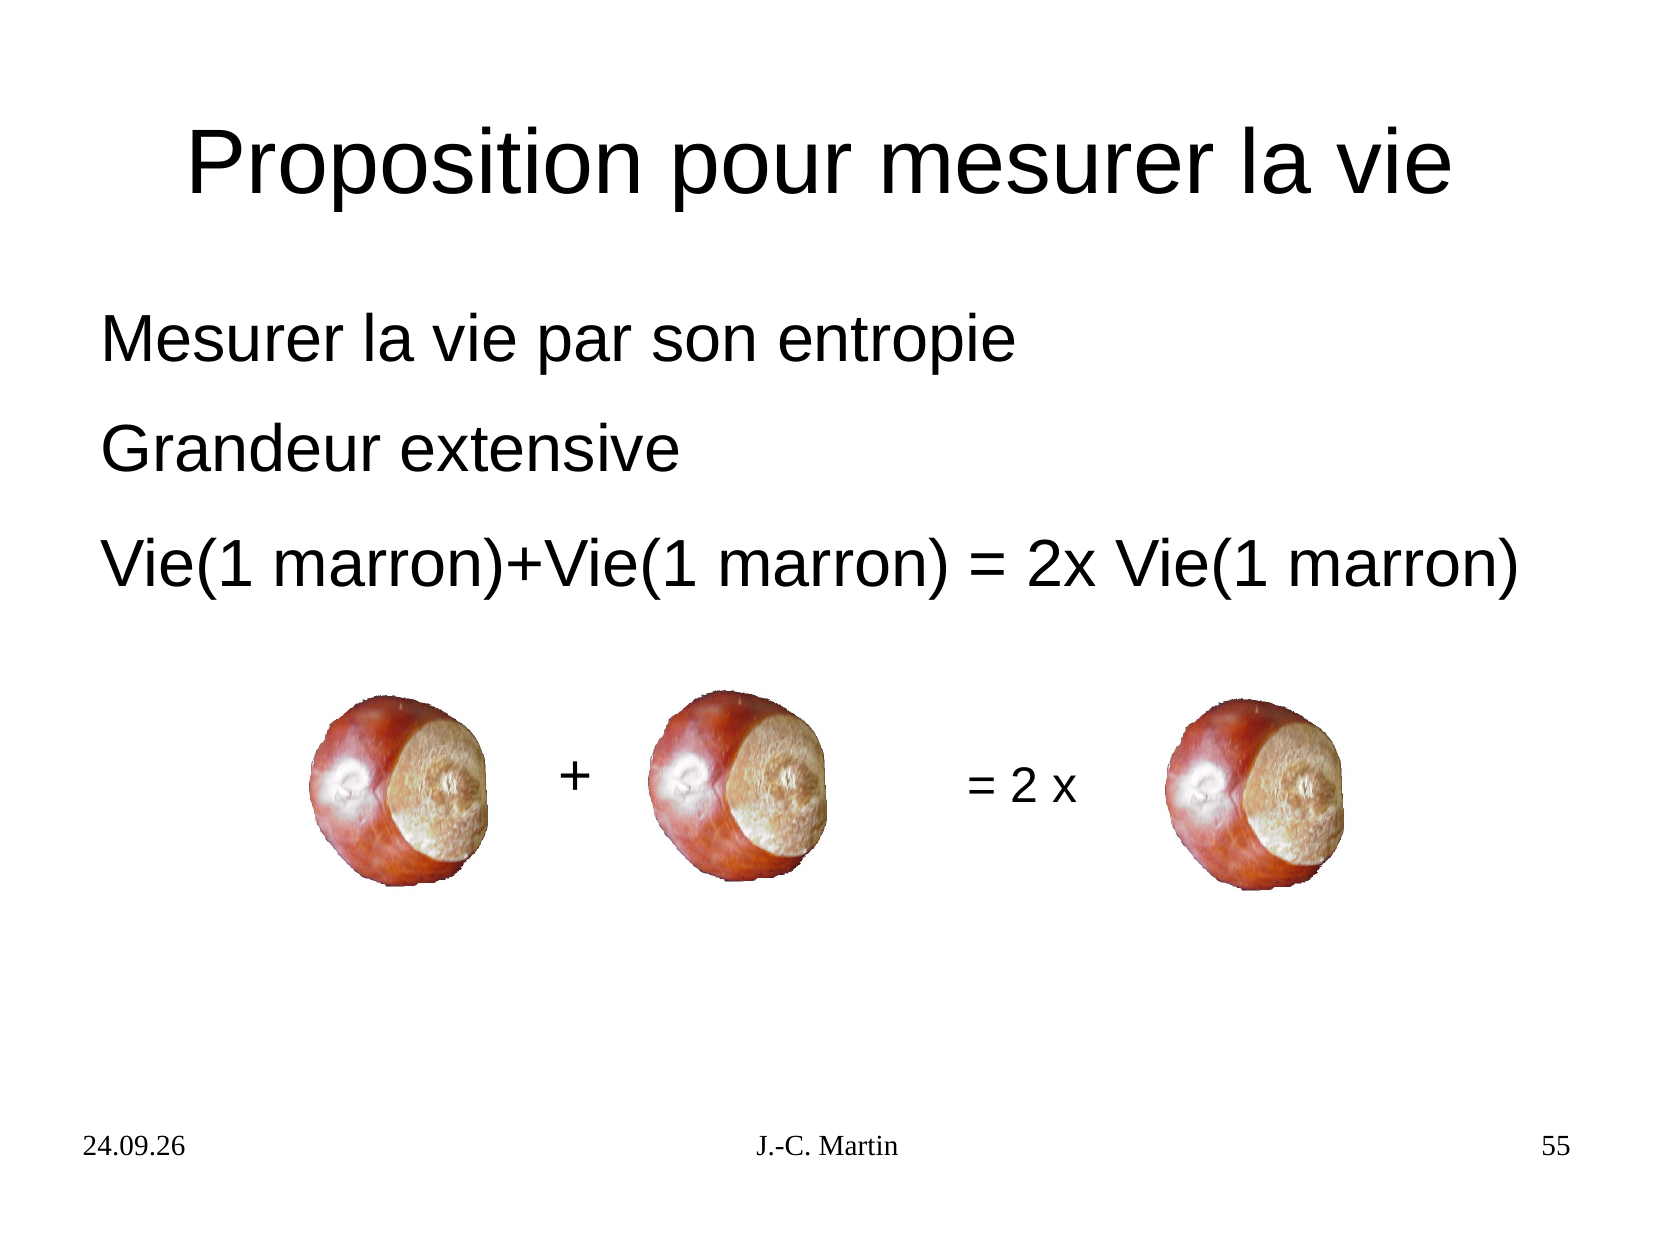

# Proposition pour mesurer la vie
Mesurer la vie par son entropie‏
Grandeur extensive
Vie(1 marron)+Vie(1 marron) = 2x Vie(1 marron)‏
+
= 2 x
J.-C. Martin
55